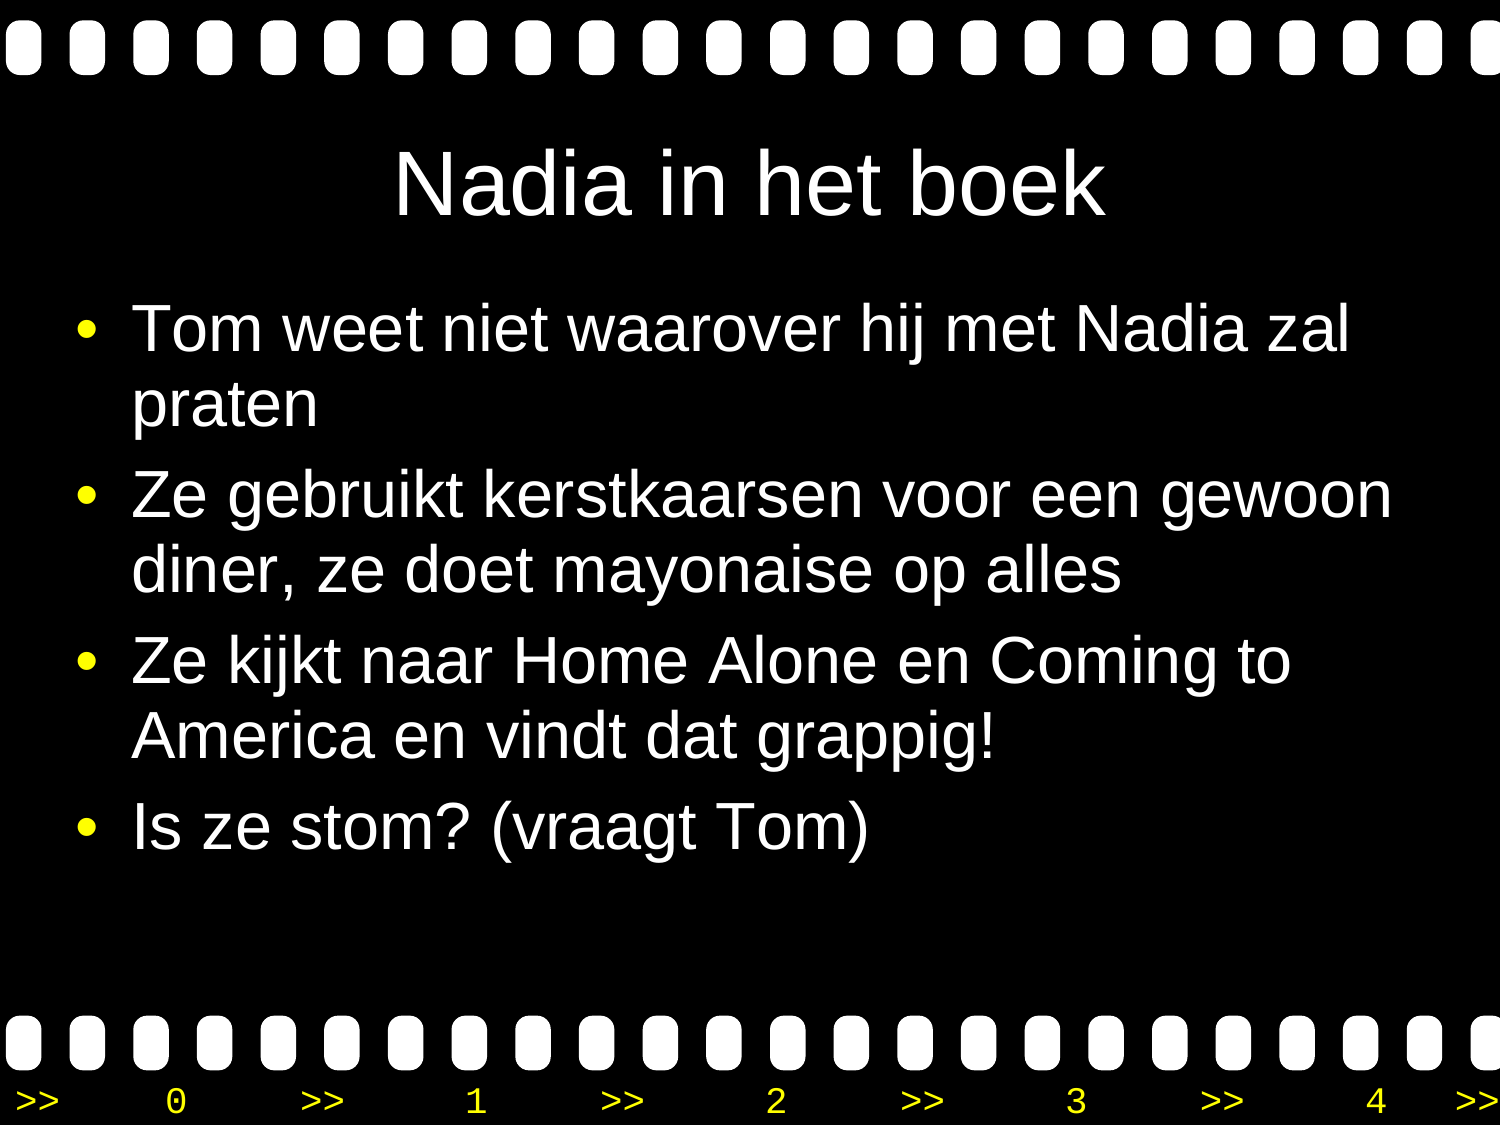

# Nadia in het boek
Tom weet niet waarover hij met Nadia zal praten
Ze gebruikt kerstkaarsen voor een gewoon diner, ze doet mayonaise op alles
Ze kijkt naar Home Alone en Coming to America en vindt dat grappig!
Is ze stom? (vraagt Tom)